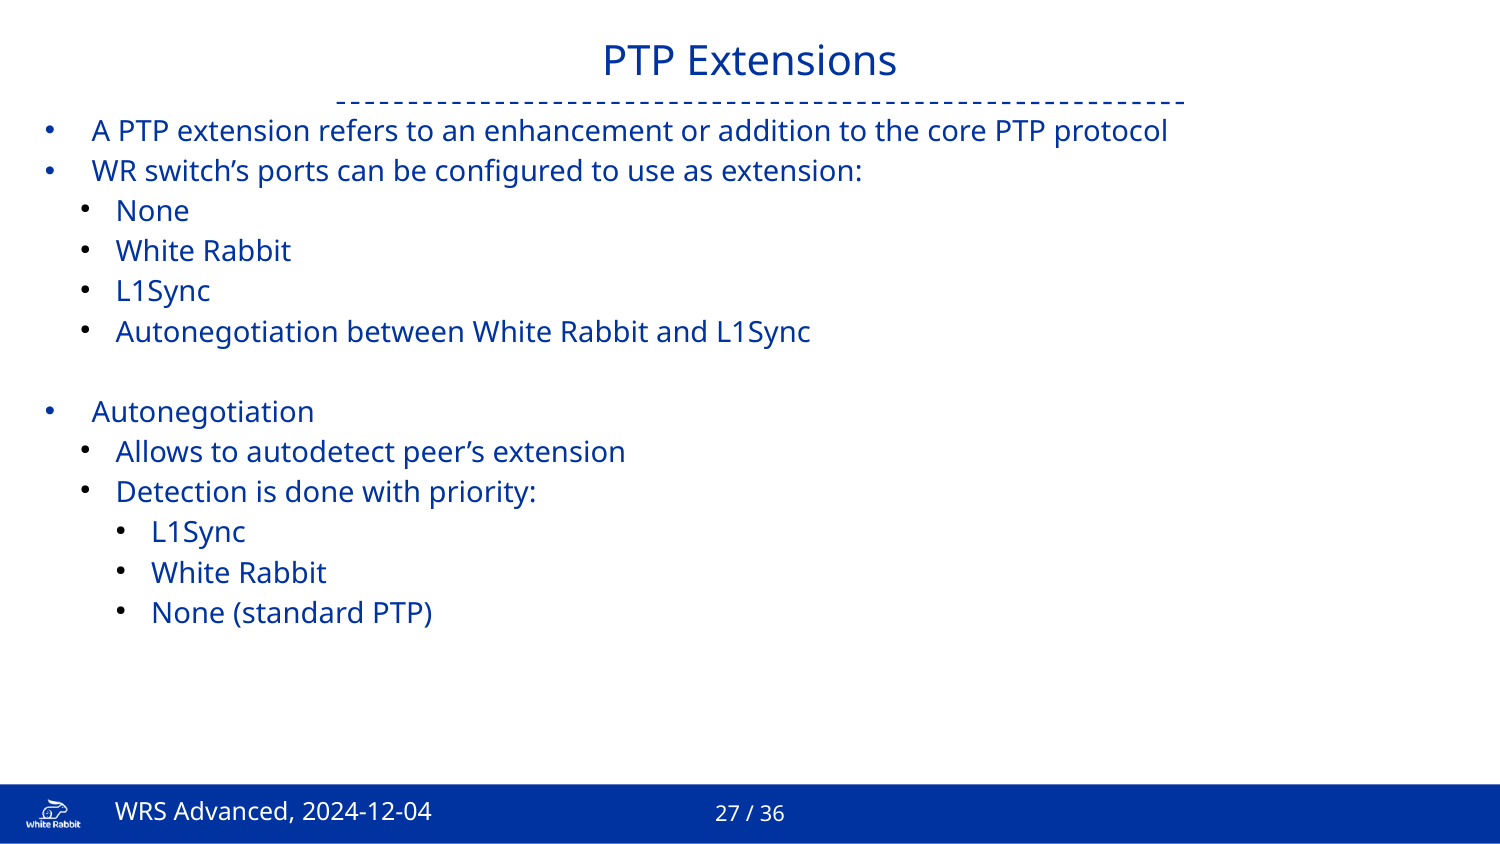

# PTP Extensions
A PTP extension refers to an enhancement or addition to the core PTP protocol
WR switch’s ports can be configured to use as extension:
None
White Rabbit
L1Sync
Autonegotiation between White Rabbit and L1Sync
Autonegotiation
Allows to autodetect peer’s extension
Detection is done with priority:
L1Sync
White Rabbit
None (standard PTP)
WRS Advanced, 2024-12-04